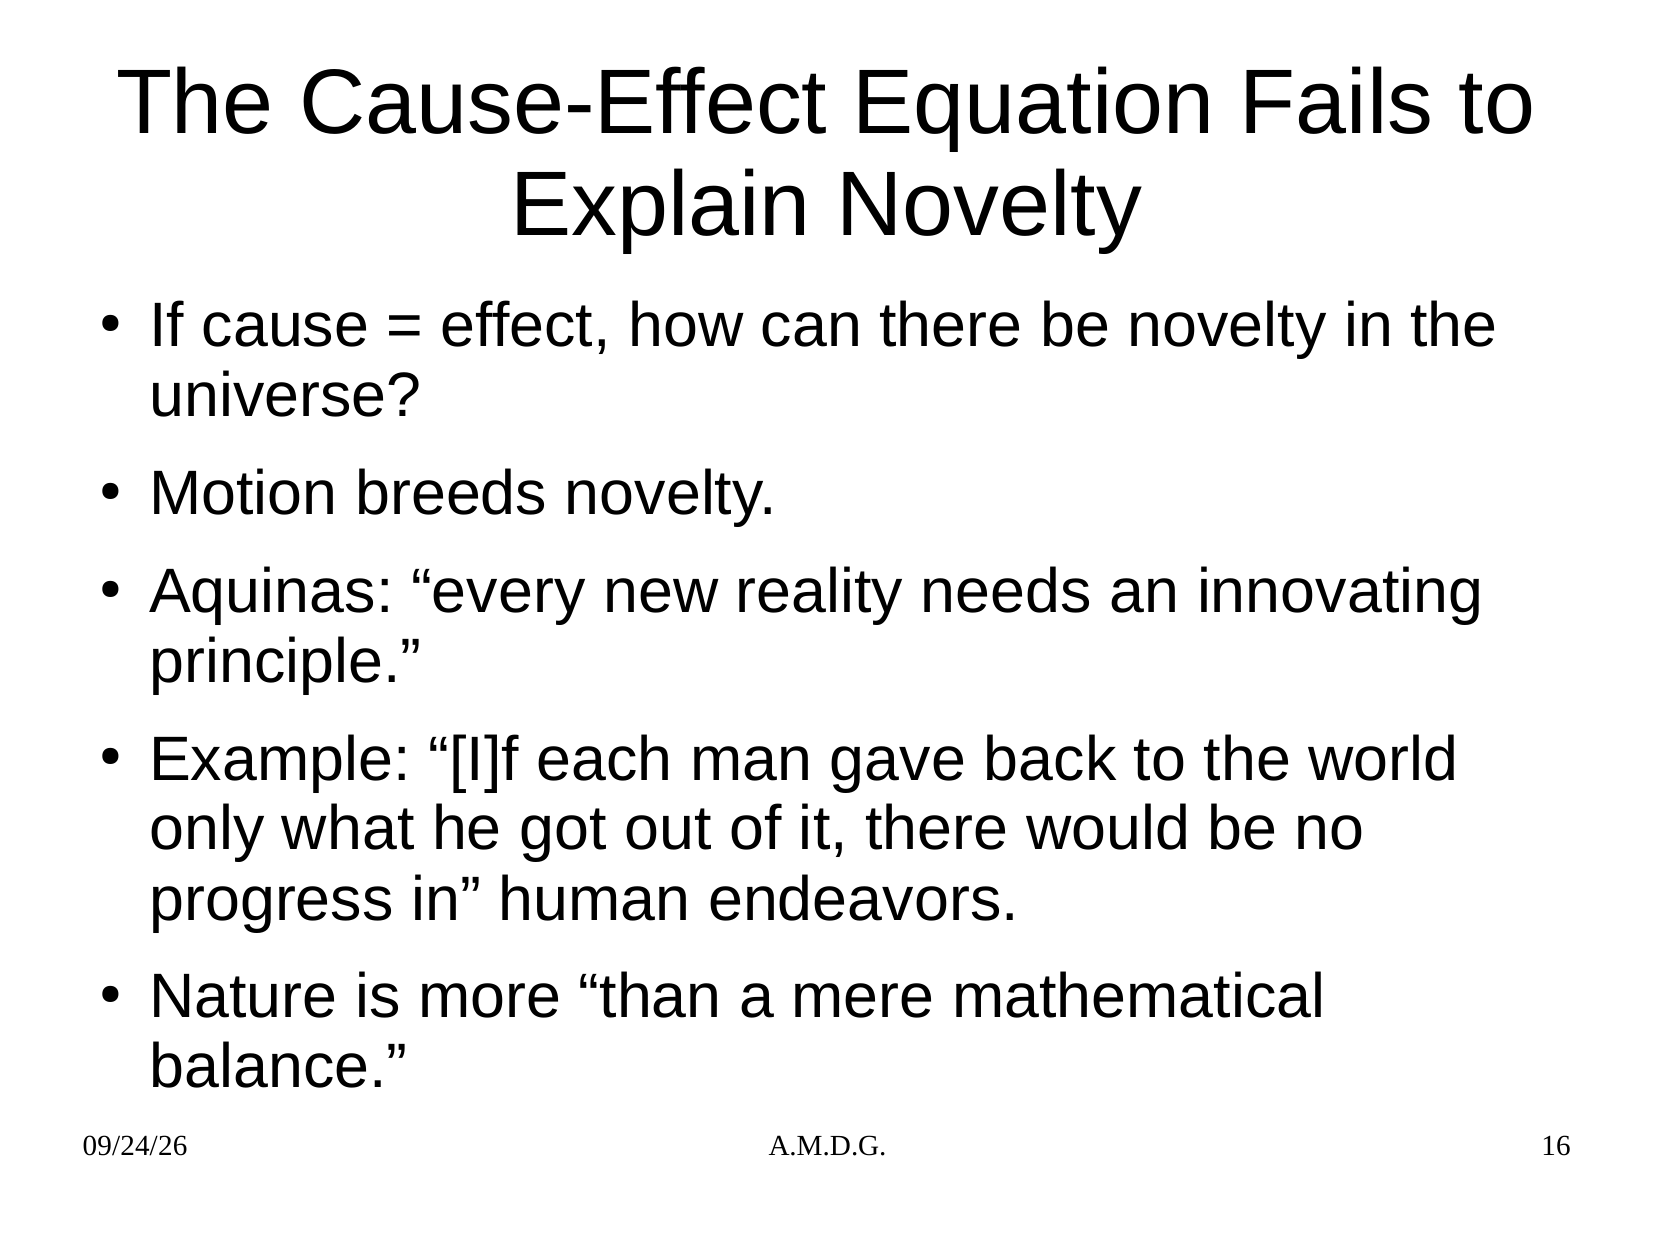

The Cause-Effect Equation Fails to Explain Novelty
# If cause = effect, how can there be novelty in the universe?
Motion breeds novelty.
Aquinas: “every new reality needs an innovating principle.”
Example: “[I]f each man gave back to the world only what he got out of it, there would be no progress in” human endeavors.
Nature is more “than a mere mathematical balance.”
A.M.D.G.
16